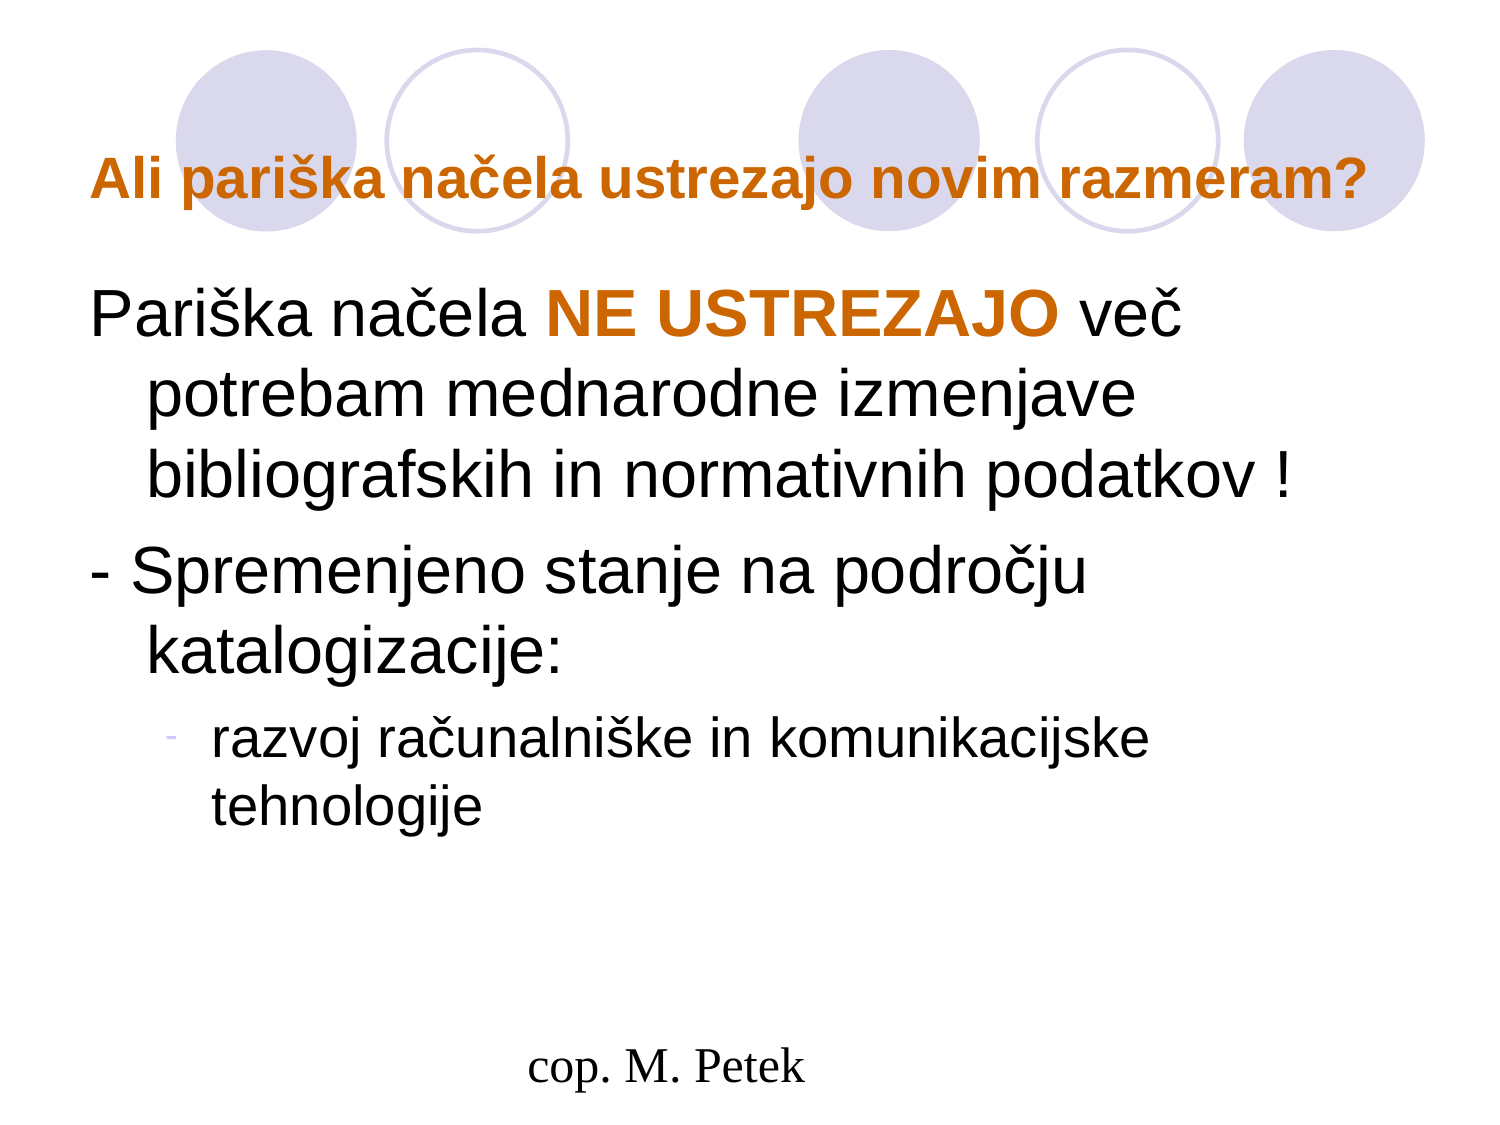

# Ali pariška načela ustrezajo novim razmeram?
Pariška načela NE USTREZAJO več potrebam mednarodne izmenjave bibliografskih in normativnih podatkov !
- Spremenjeno stanje na področju katalogizacije:
razvoj računalniške in komunikacijske tehnologije
cop. M. Petek